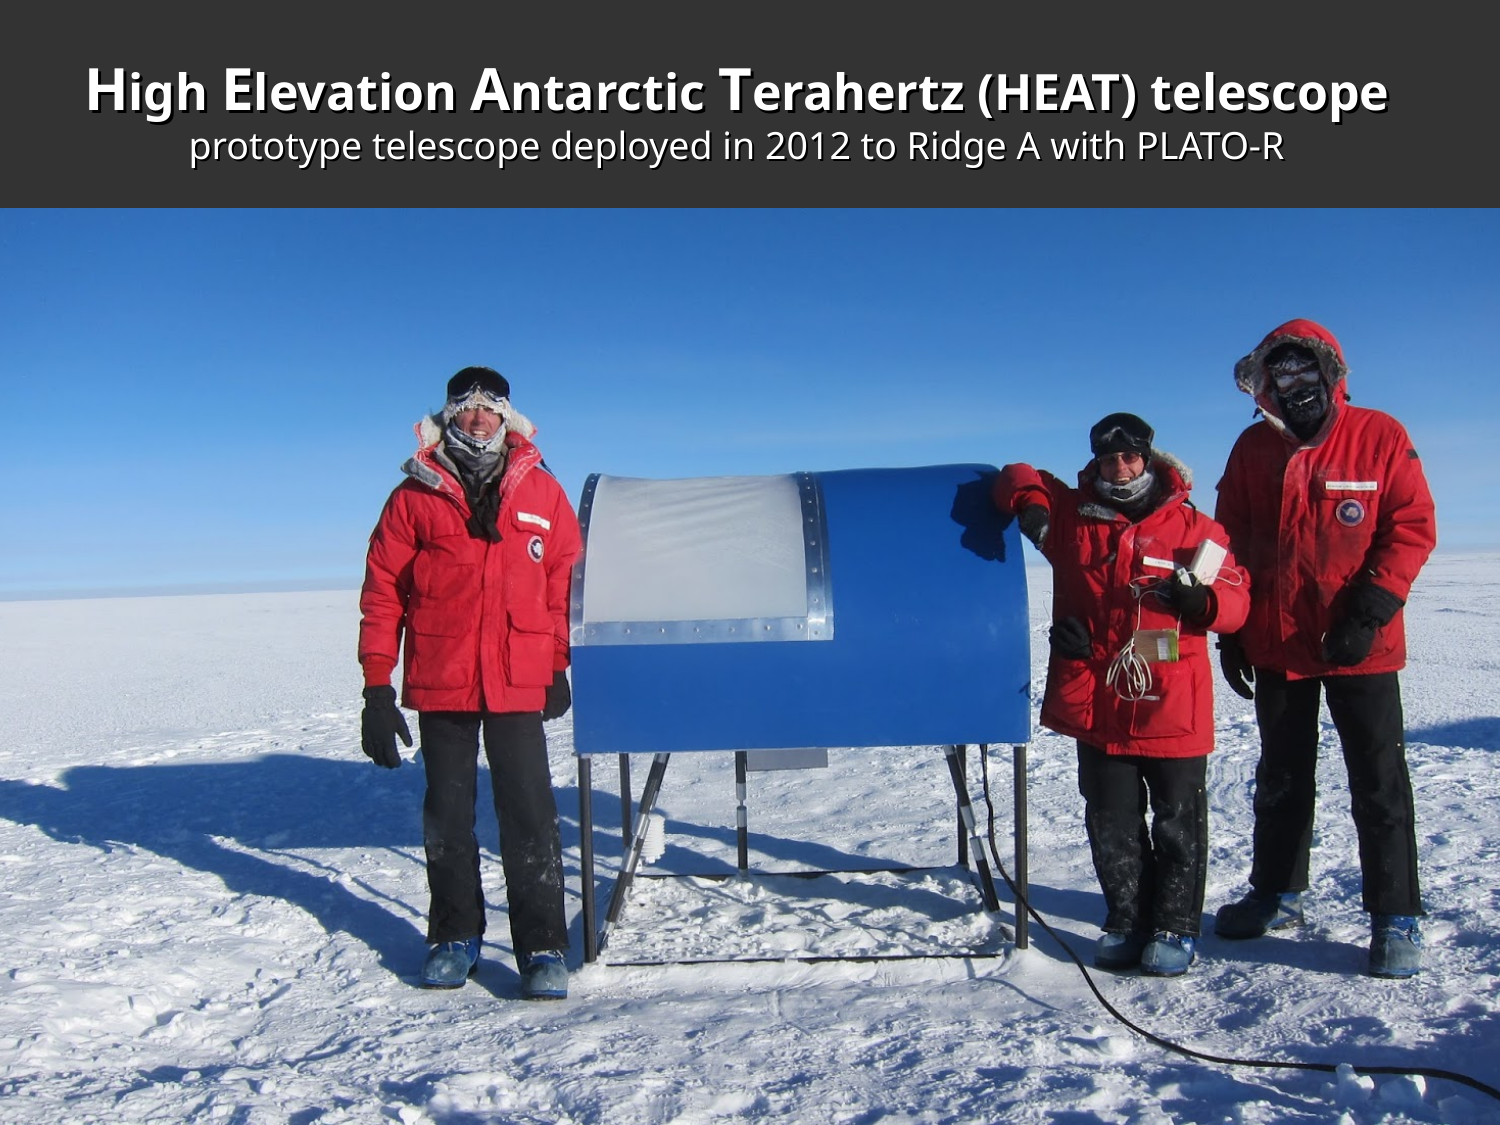

High Elevation Antarctic Terahertz (HEAT) telescope
prototype telescope deployed in 2012 to Ridge A with PLATO-R